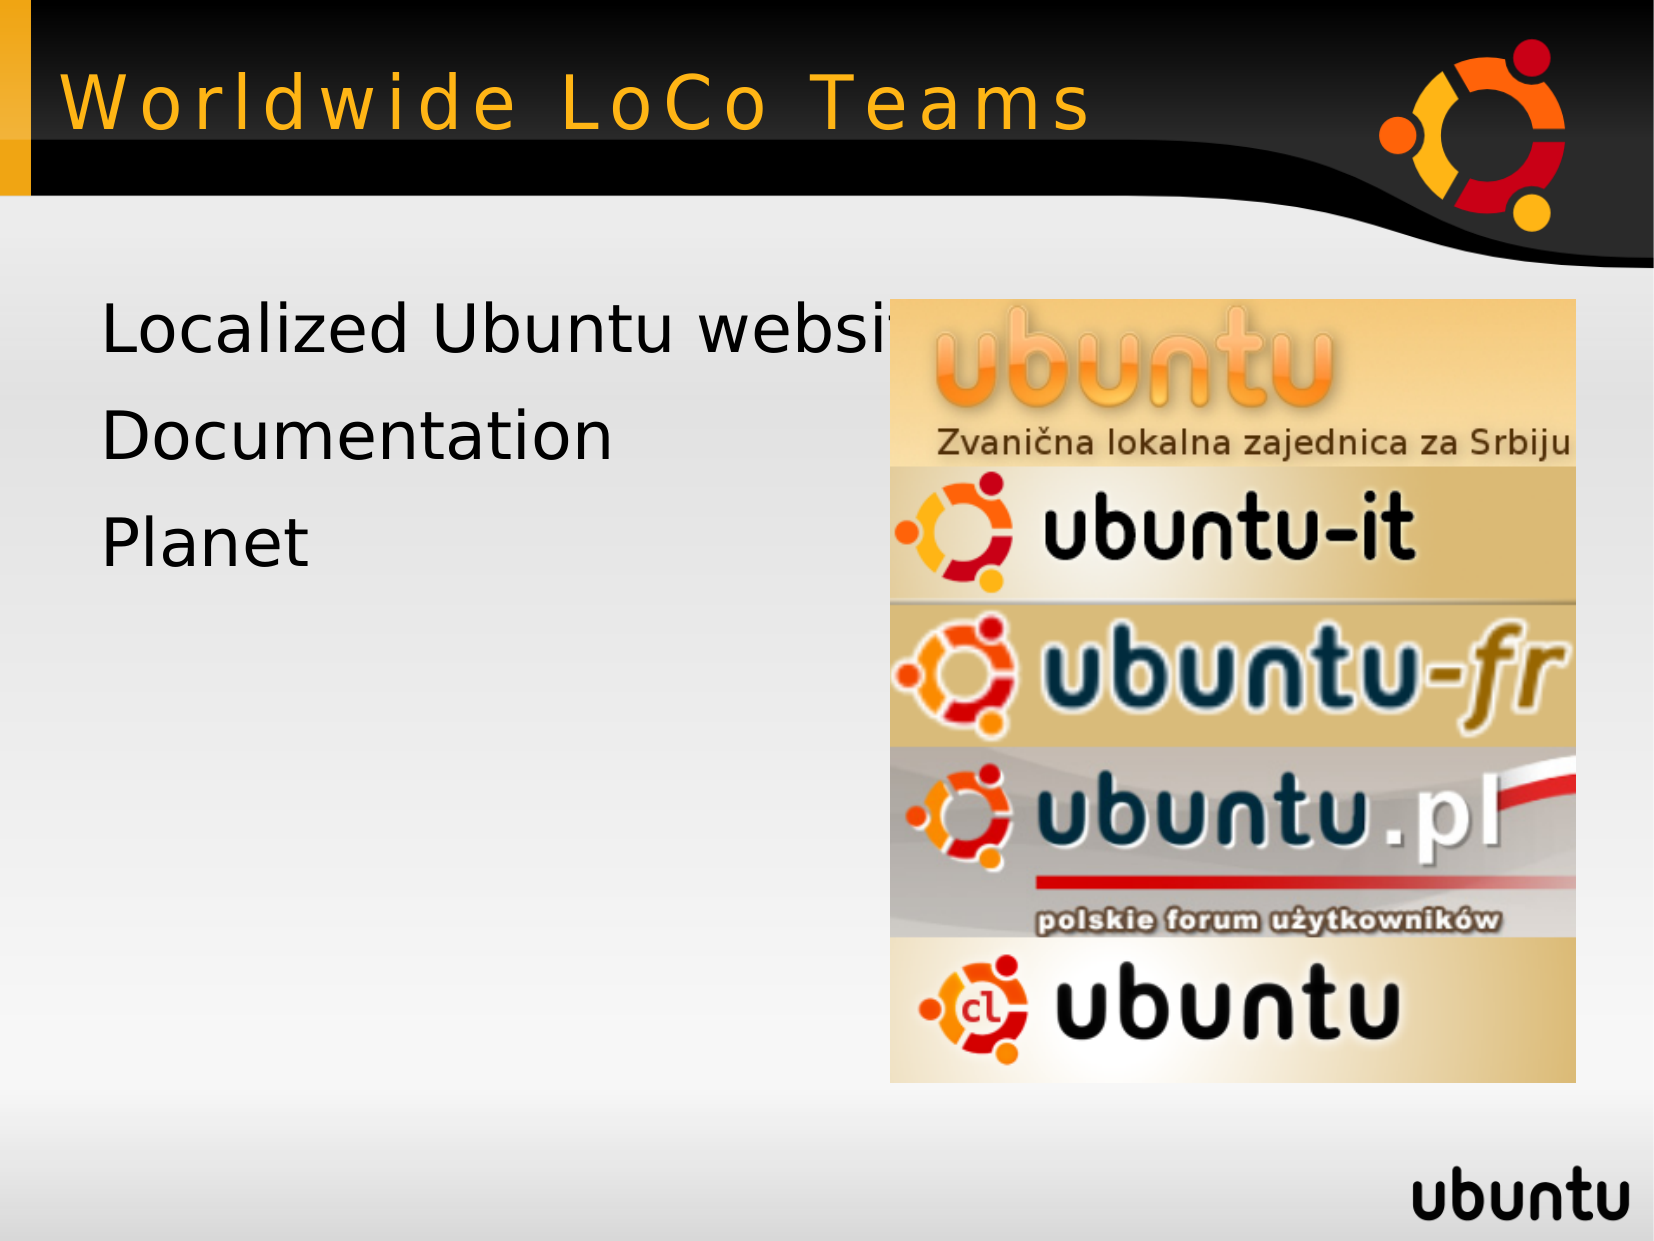

# Worldwide LoCo Teams
Localized Ubuntu website
Documentation
Planet